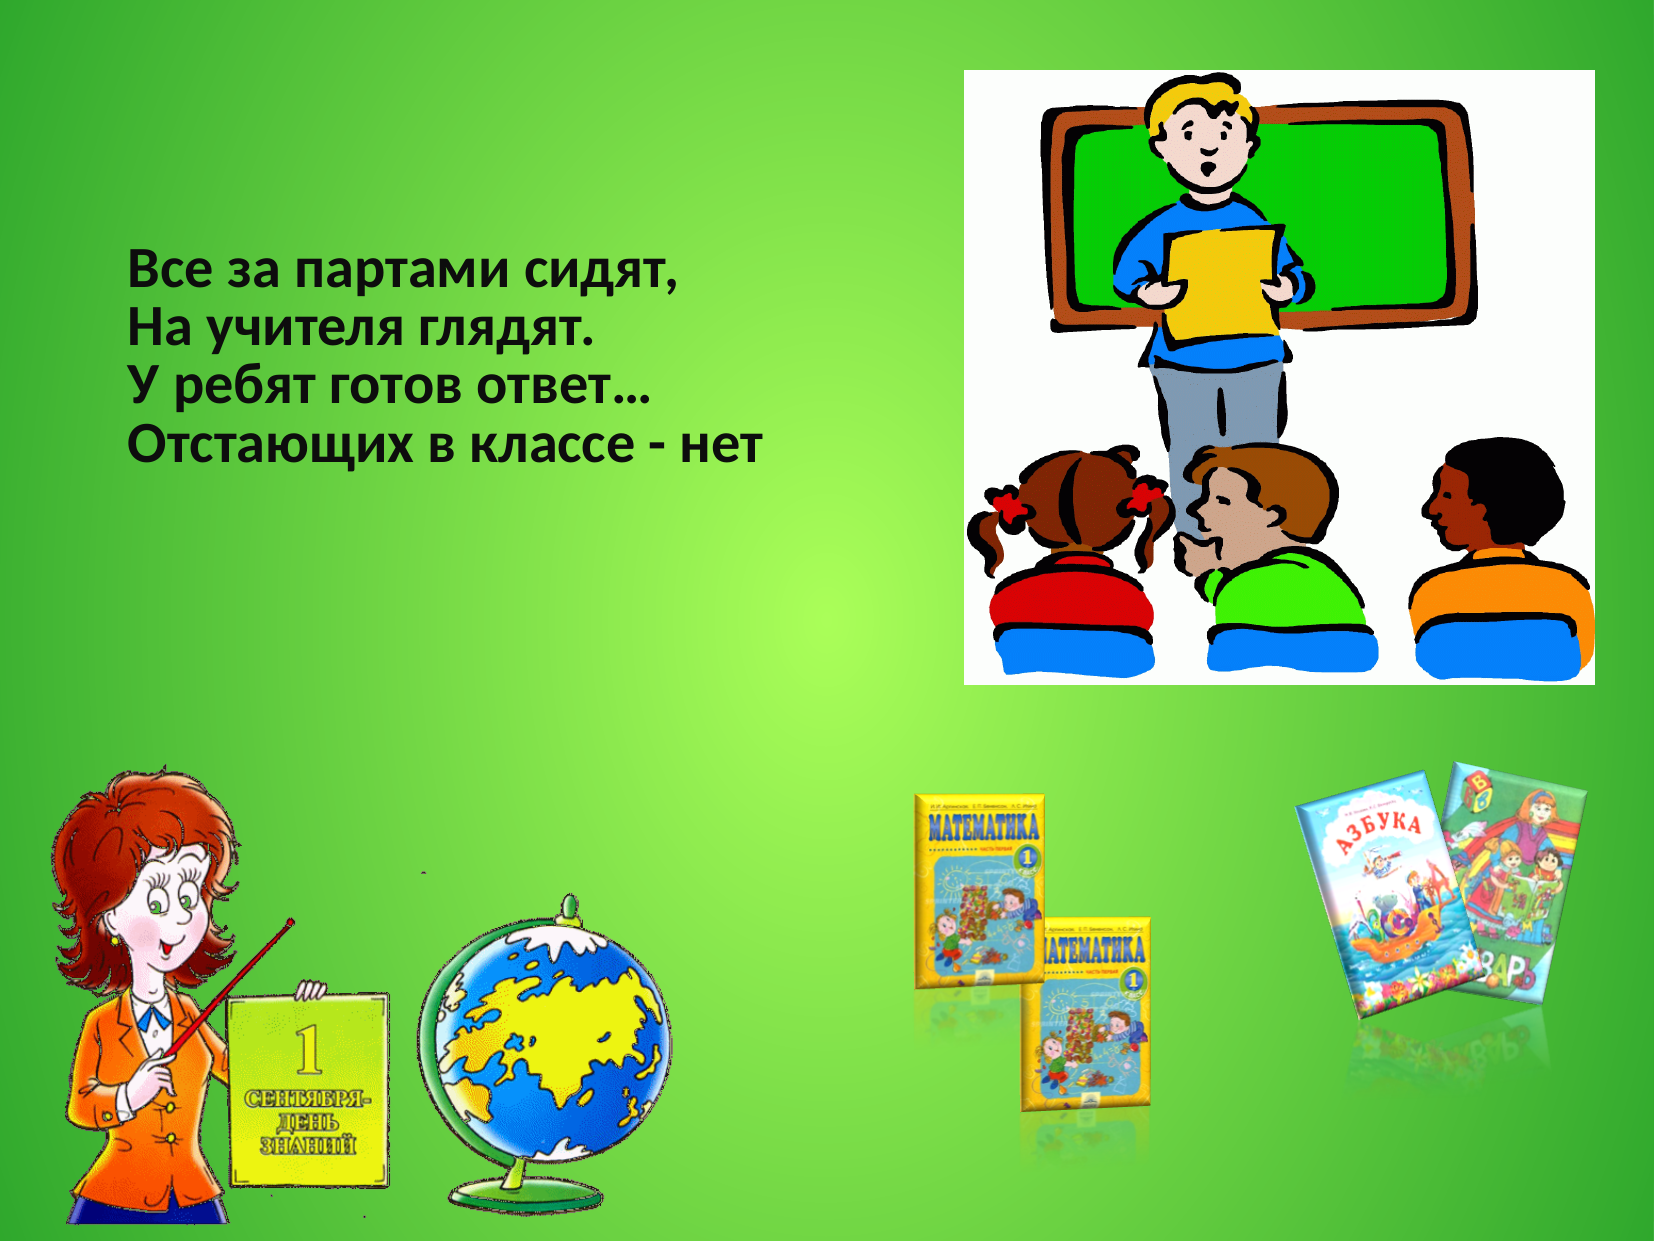

#
Все за партами сидят,
На учителя глядят.
У ребят готов ответ…
Отстающих в классе - нет